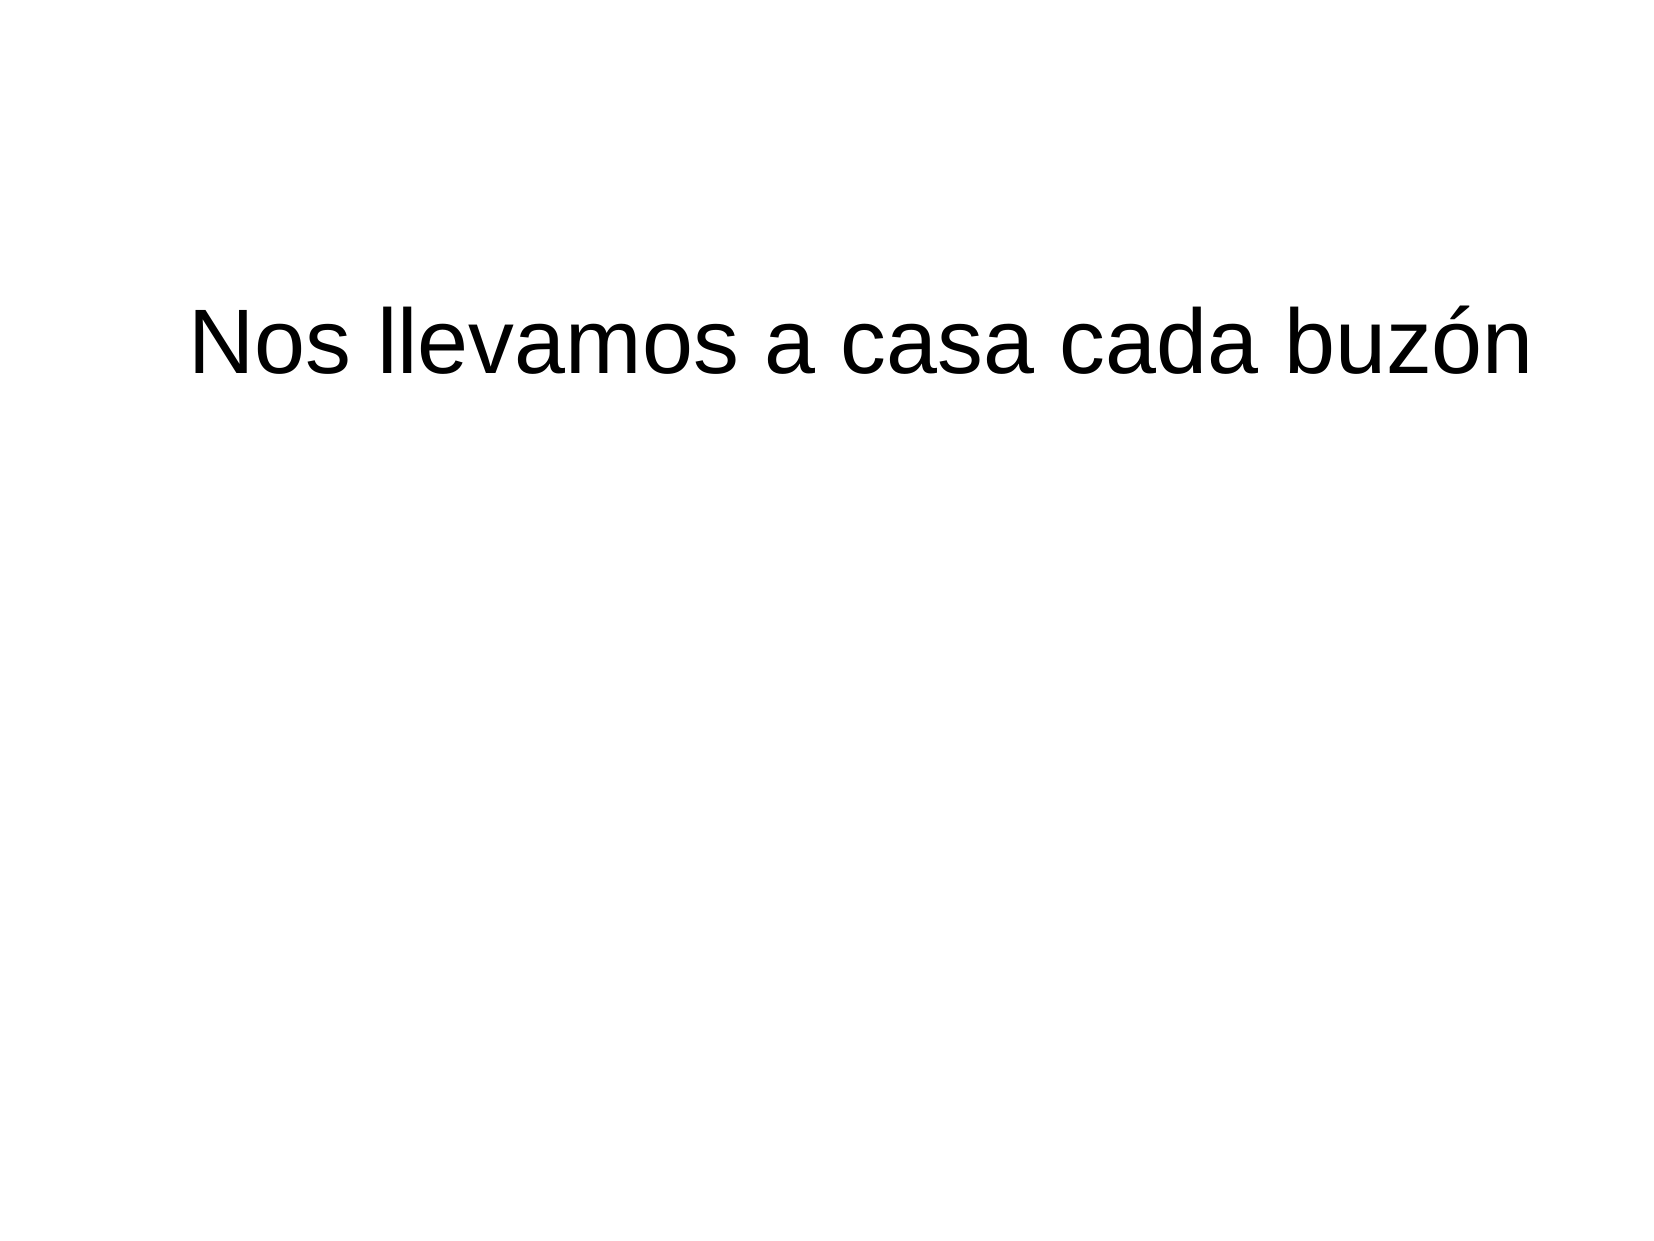

#
Nos llevamos a casa cada buzón